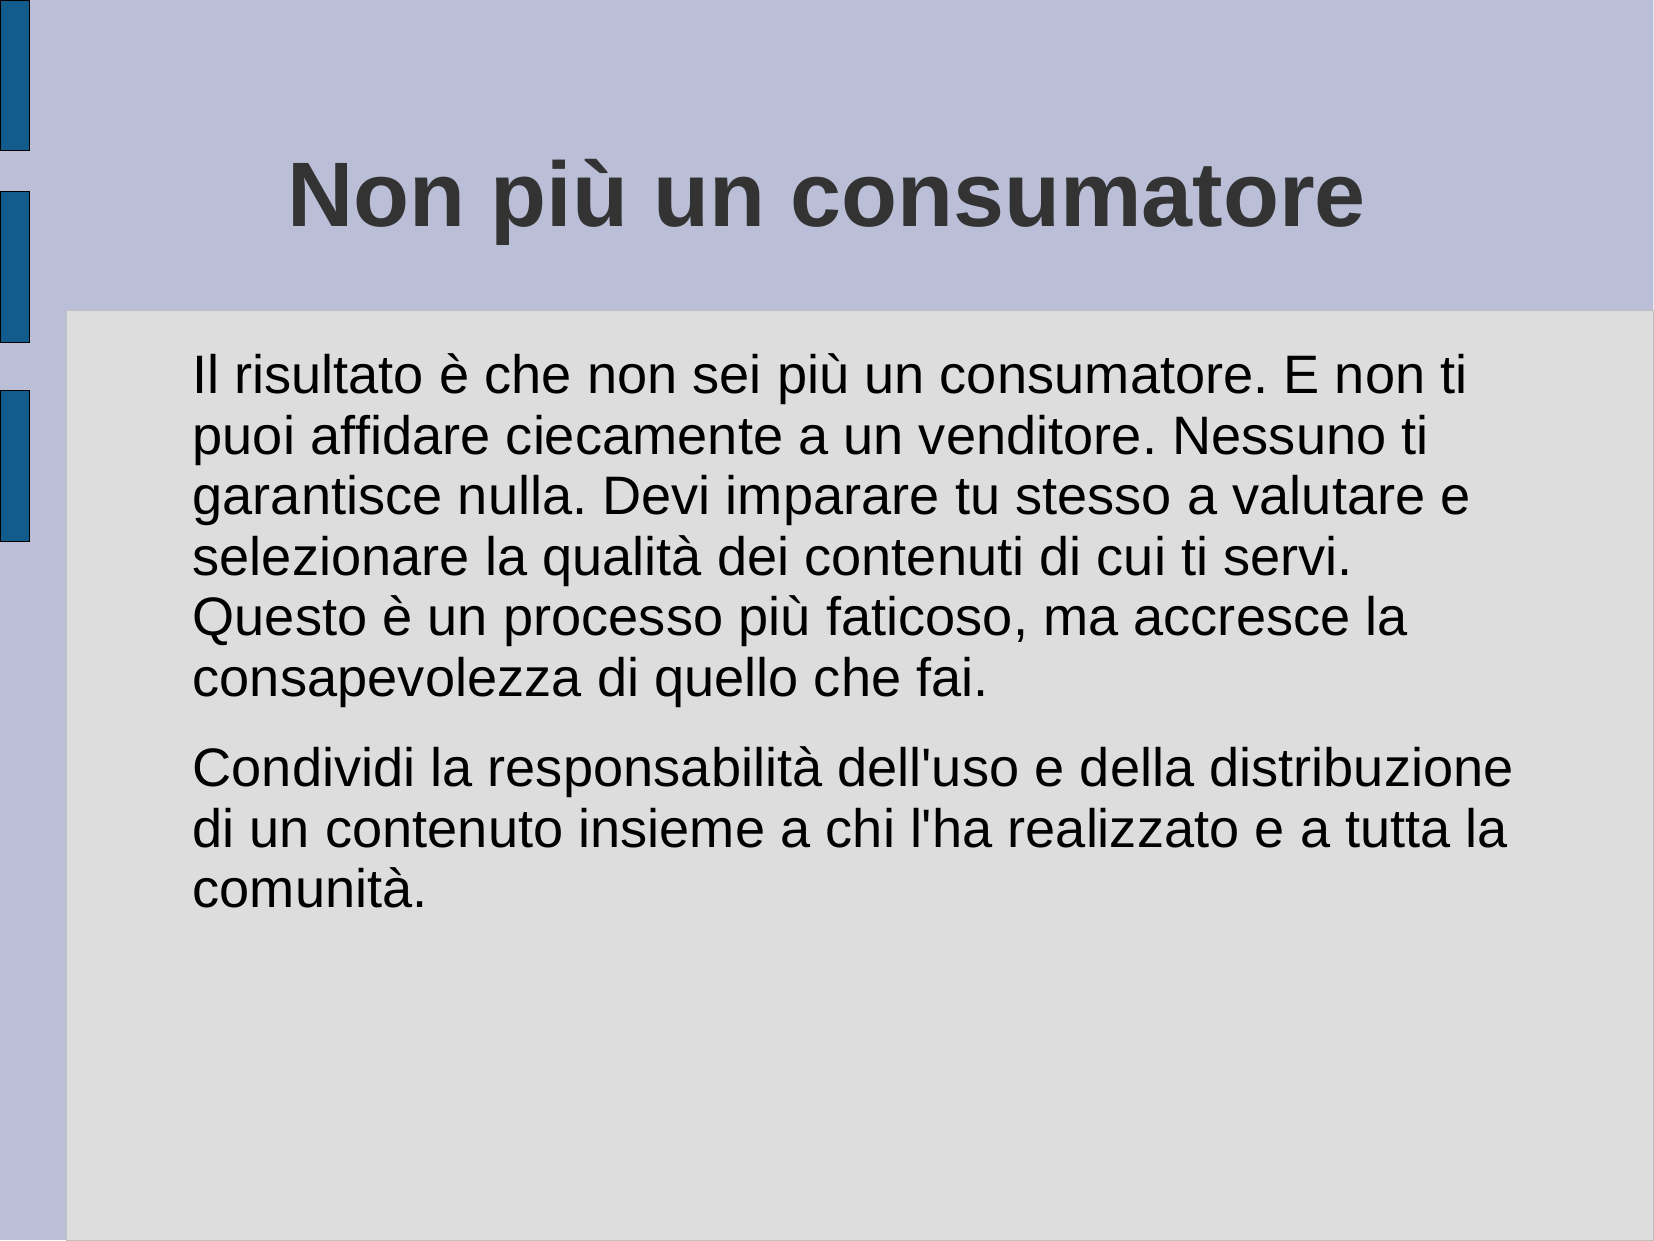

# Non più un consumatore
Il risultato è che non sei più un consumatore. E non ti puoi affidare ciecamente a un venditore. Nessuno ti garantisce nulla. Devi imparare tu stesso a valutare e selezionare la qualità dei contenuti di cui ti servi. Questo è un processo più faticoso, ma accresce la consapevolezza di quello che fai.
Condividi la responsabilità dell'uso e della distribuzione di un contenuto insieme a chi l'ha realizzato e a tutta la comunità.